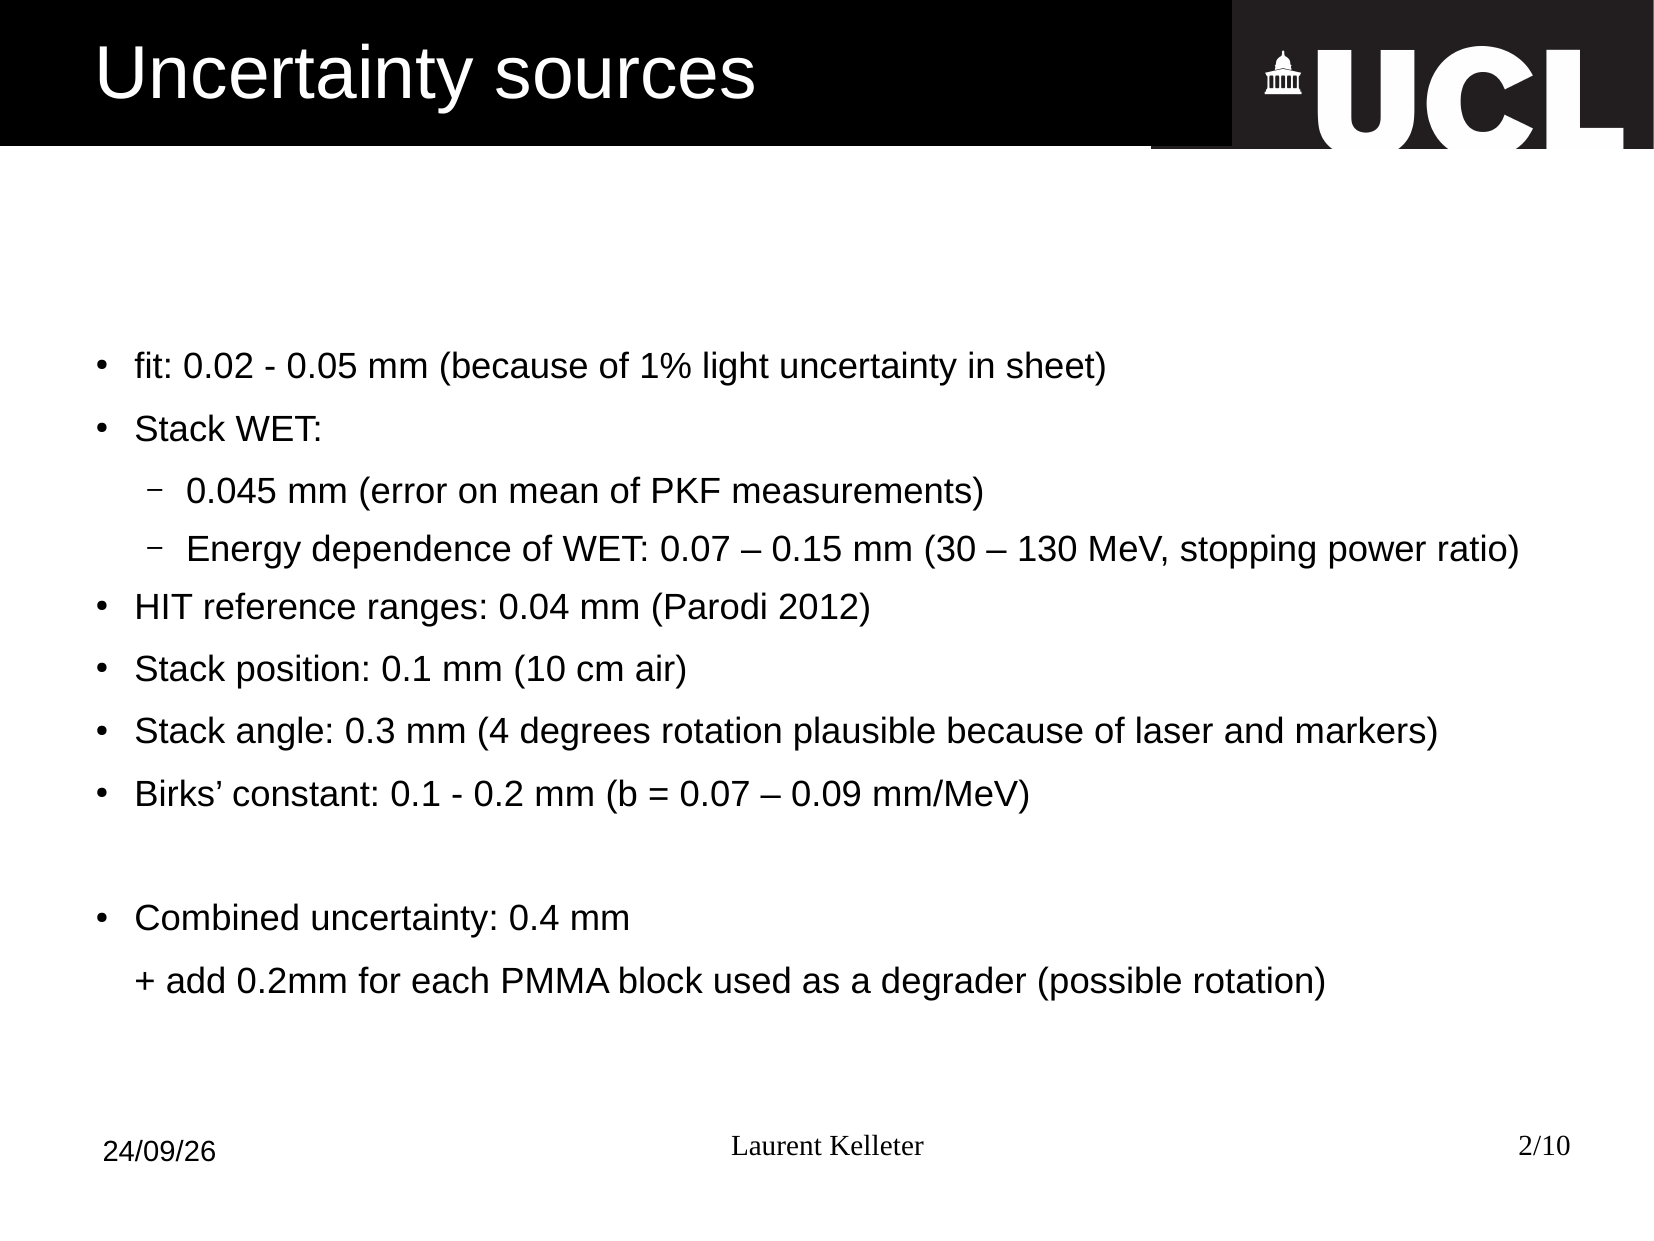

# Uncertainty sources
fit: 0.02 - 0.05 mm (because of 1% light uncertainty in sheet)
Stack WET:
0.045 mm (error on mean of PKF measurements)
Energy dependence of WET: 0.07 – 0.15 mm (30 – 130 MeV, stopping power ratio)
HIT reference ranges: 0.04 mm (Parodi 2012)
Stack position: 0.1 mm (10 cm air)
Stack angle: 0.3 mm (4 degrees rotation plausible because of laser and markers)
Birks’ constant: 0.1 - 0.2 mm (b = 0.07 – 0.09 mm/MeV)
Combined uncertainty: 0.4 mm
+ add 0.2mm for each PMMA block used as a degrader (possible rotation)
2